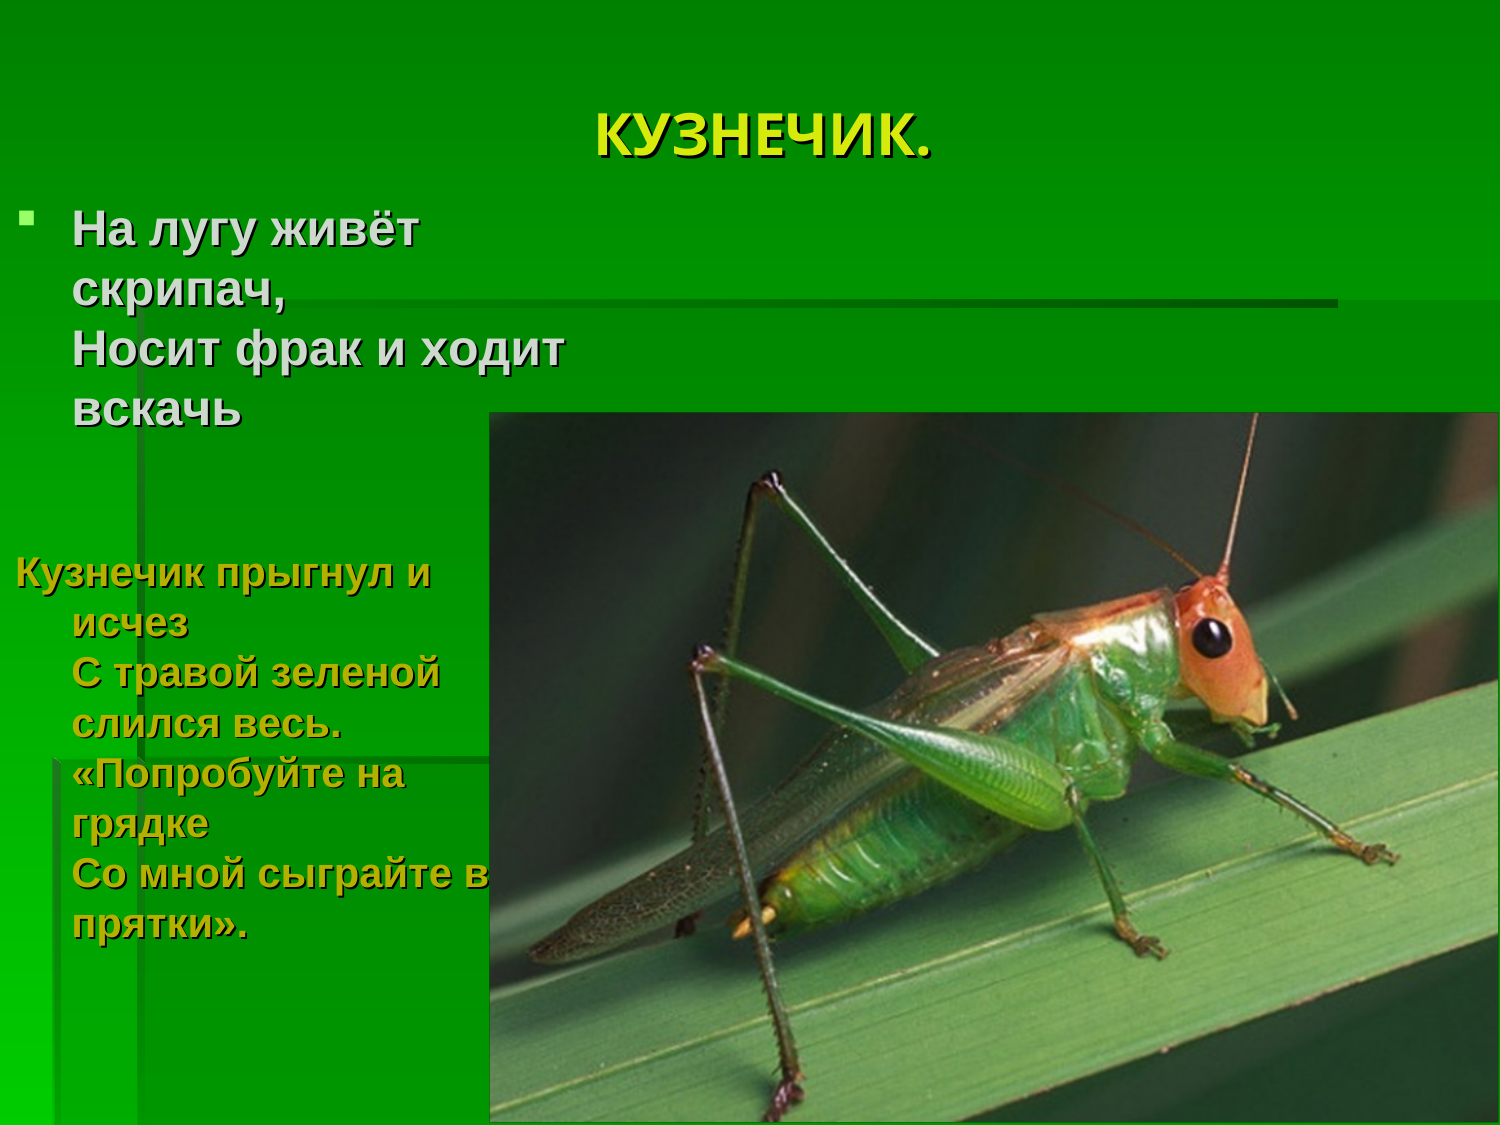

# КУЗНЕЧИК.
На лугу живёт скрипач, 
Носит фрак и ходит вскачь
Кузнечик прыгнул и исчез
С травой зеленой слился весь.
«Попробуйте на грядке
Со мной сыграйте в прятки».